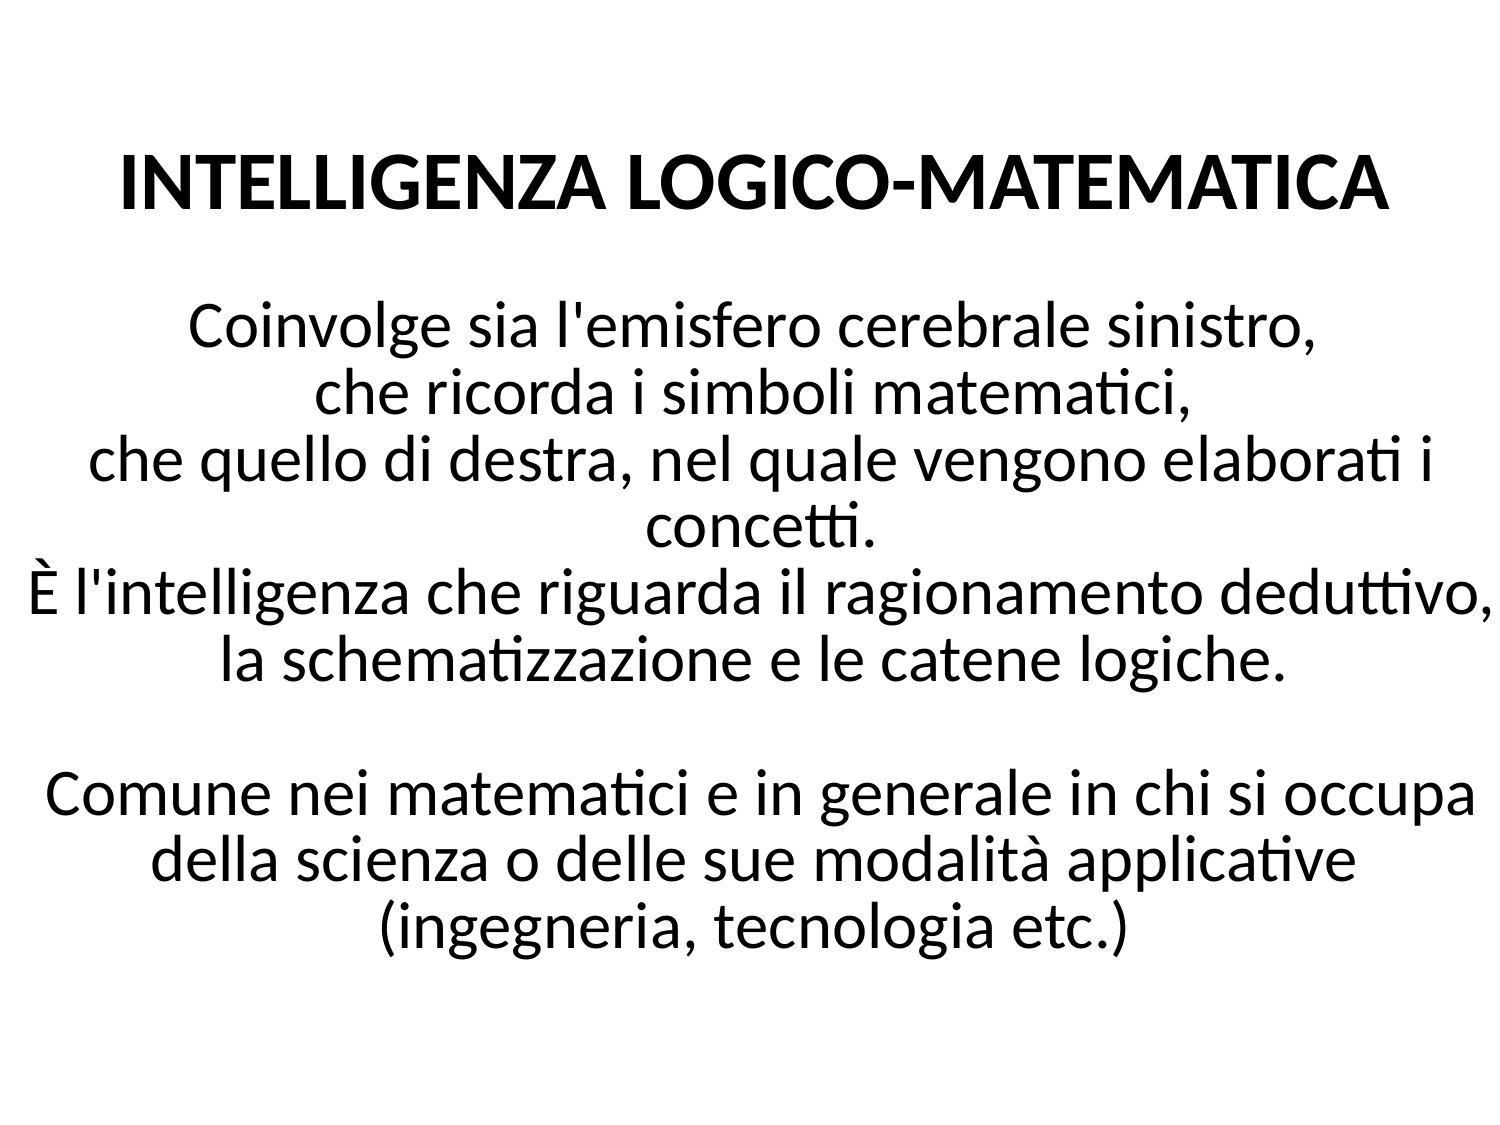

INTELLIGENZA LOGICO-MATEMATICA
Coinvolge sia l'emisfero cerebrale sinistro,
che ricorda i simboli matematici,
che quello di destra, nel quale vengono elaborati i concetti.
 È l'intelligenza che riguarda il ragionamento deduttivo,
la schematizzazione e le catene logiche.
Comune nei matematici e in generale in chi si occupa della scienza o delle sue modalità applicative
(ingegneria, tecnologia etc.)